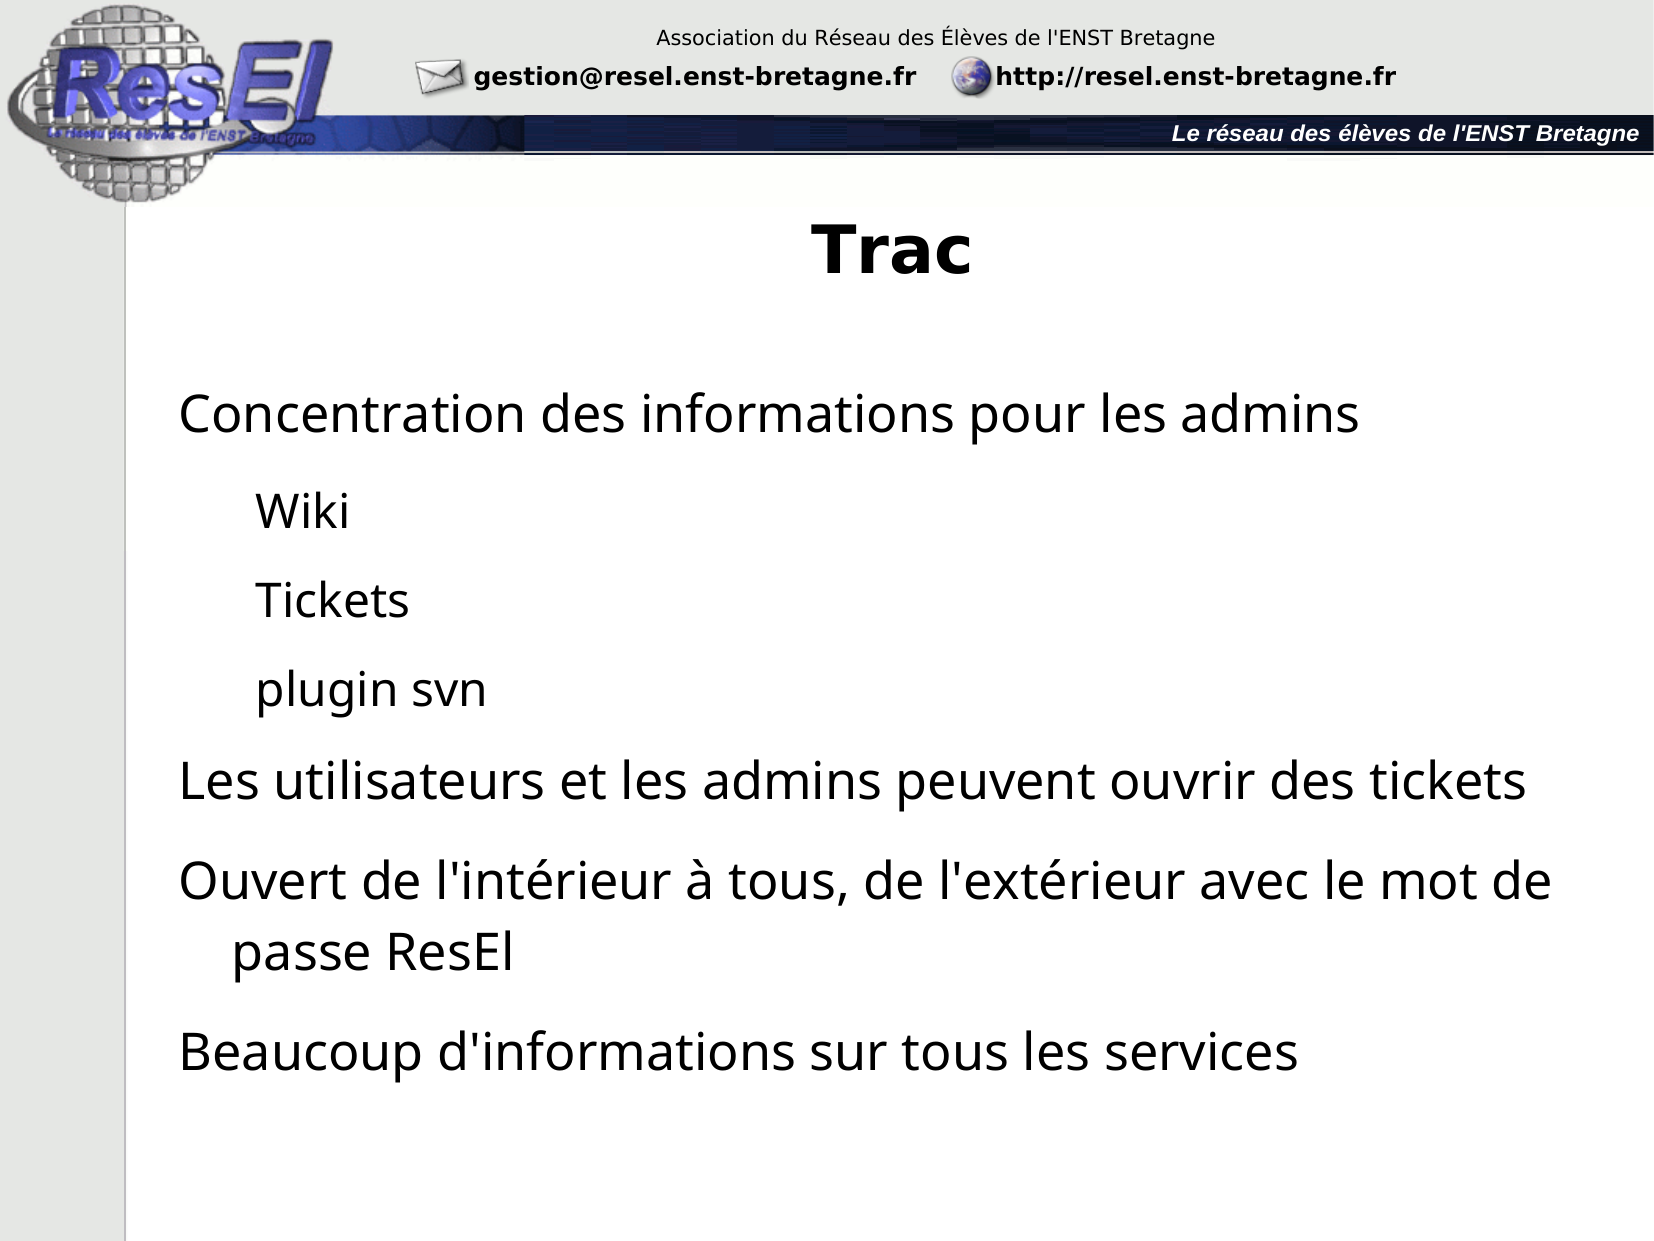

# Trac
Concentration des informations pour les admins
Wiki
Tickets
plugin svn
Les utilisateurs et les admins peuvent ouvrir des tickets
Ouvert de l'intérieur à tous, de l'extérieur avec le mot de passe ResEl
Beaucoup d'informations sur tous les services